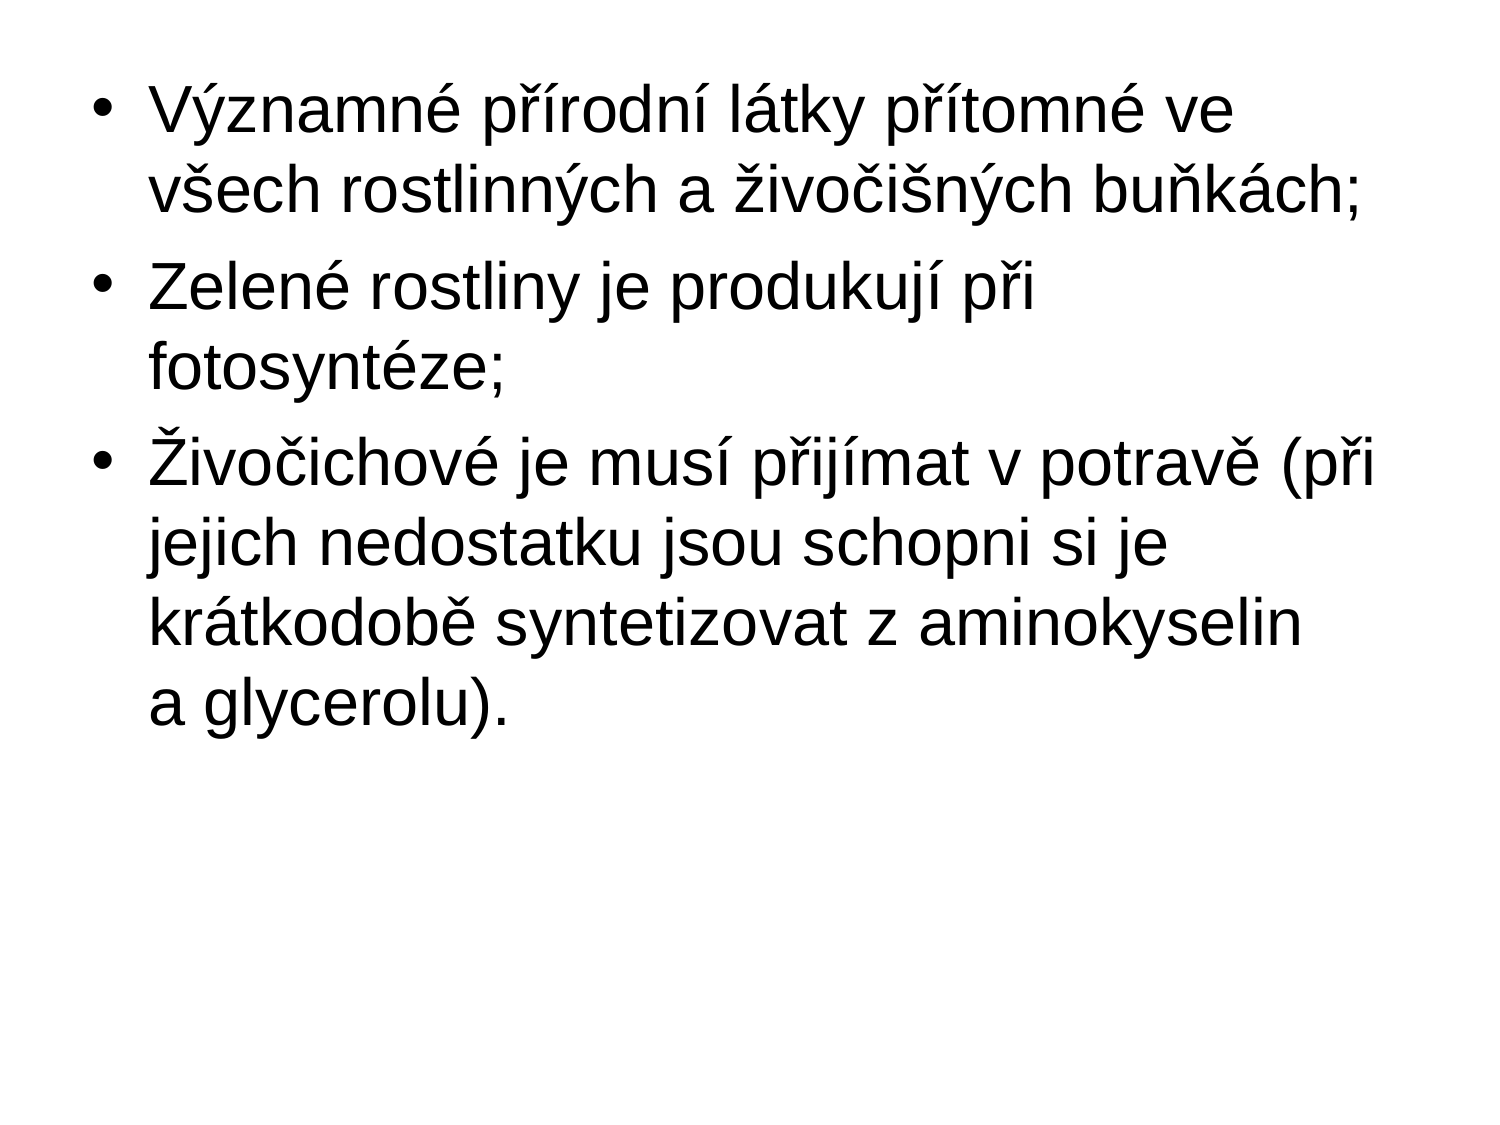

# Významné přírodní látky přítomné ve všech rostlinných a živočišných buňkách;
Zelené rostliny je produkují při fotosyntéze;
Živočichové je musí přijímat v potravě (při jejich nedostatku jsou schopni si je krátkodobě syntetizovat z aminokyselin
a glycerolu).